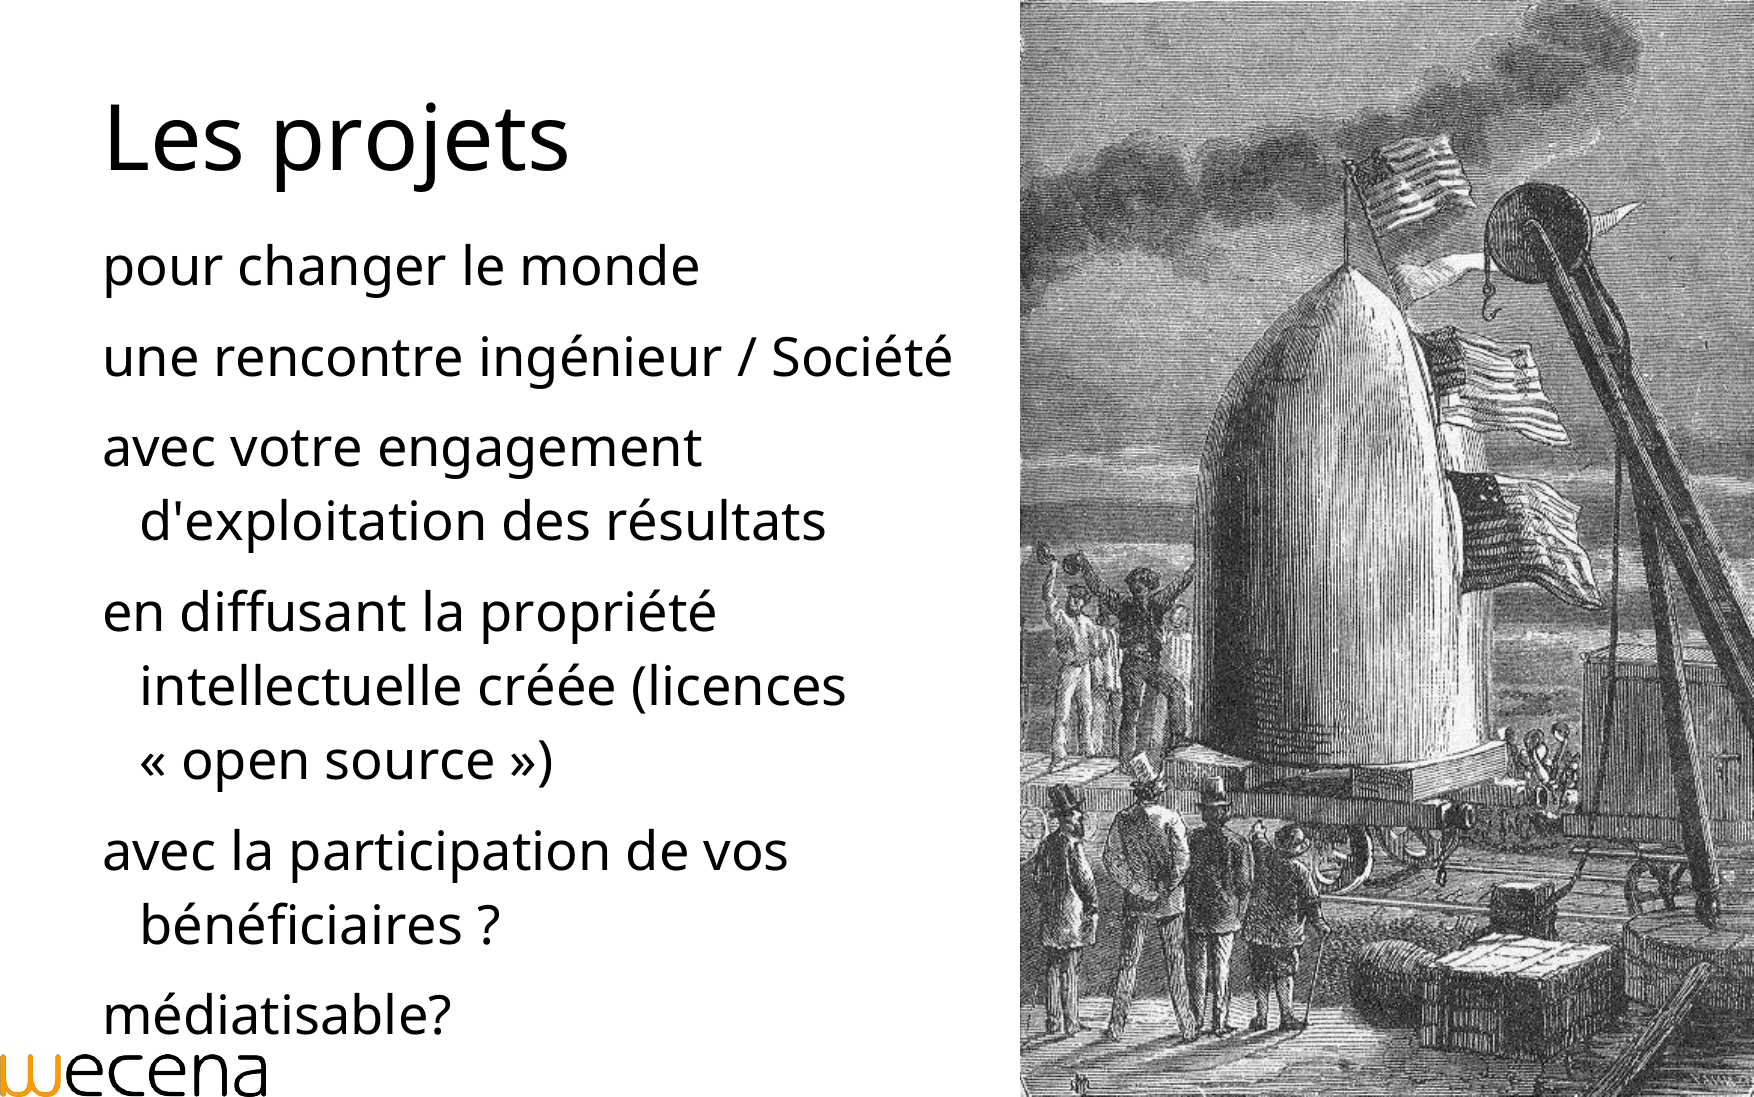

# Les projets
pour changer le monde
une rencontre ingénieur / Société
avec votre engagement d'exploitation des résultats
en diffusant la propriété intellectuelle créée (licences « open source »)
avec la participation de vos bénéficiaires ?
médiatisable?